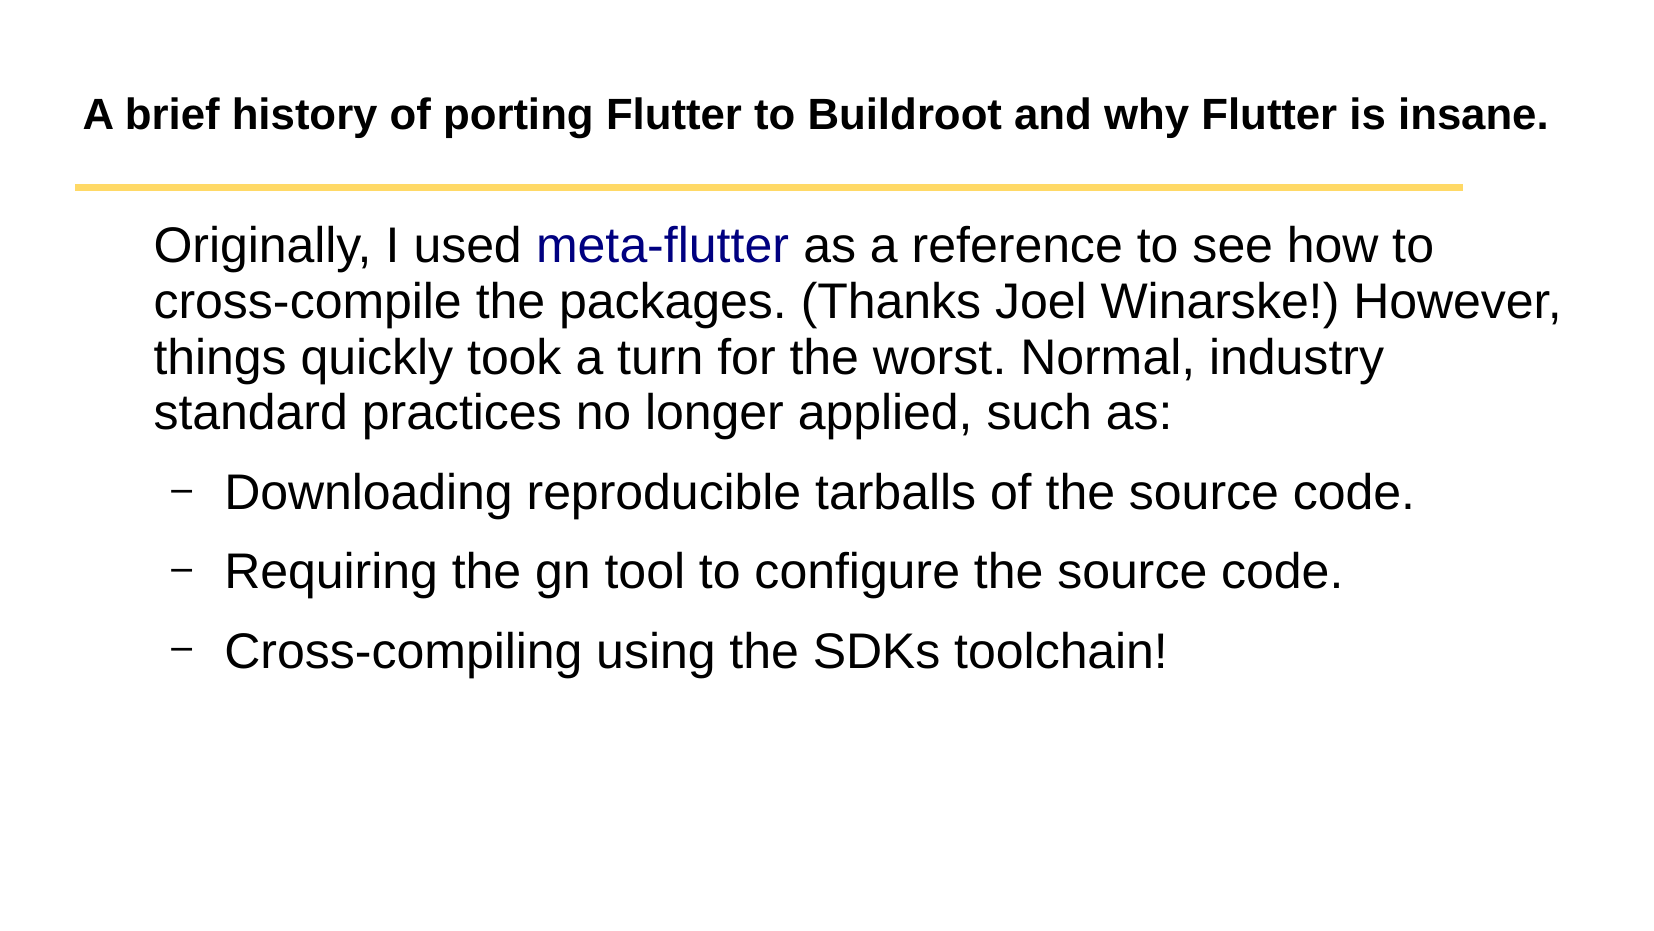

# A brief history of porting Flutter to Buildroot and why Flutter is insane.
Originally, I used meta-flutter as a reference to see how to cross-compile the packages. (Thanks Joel Winarske!) However, things quickly took a turn for the worst. Normal, industry standard practices no longer applied, such as:
Downloading reproducible tarballs of the source code.
Requiring the gn tool to configure the source code.
Cross-compiling using the SDKs toolchain!